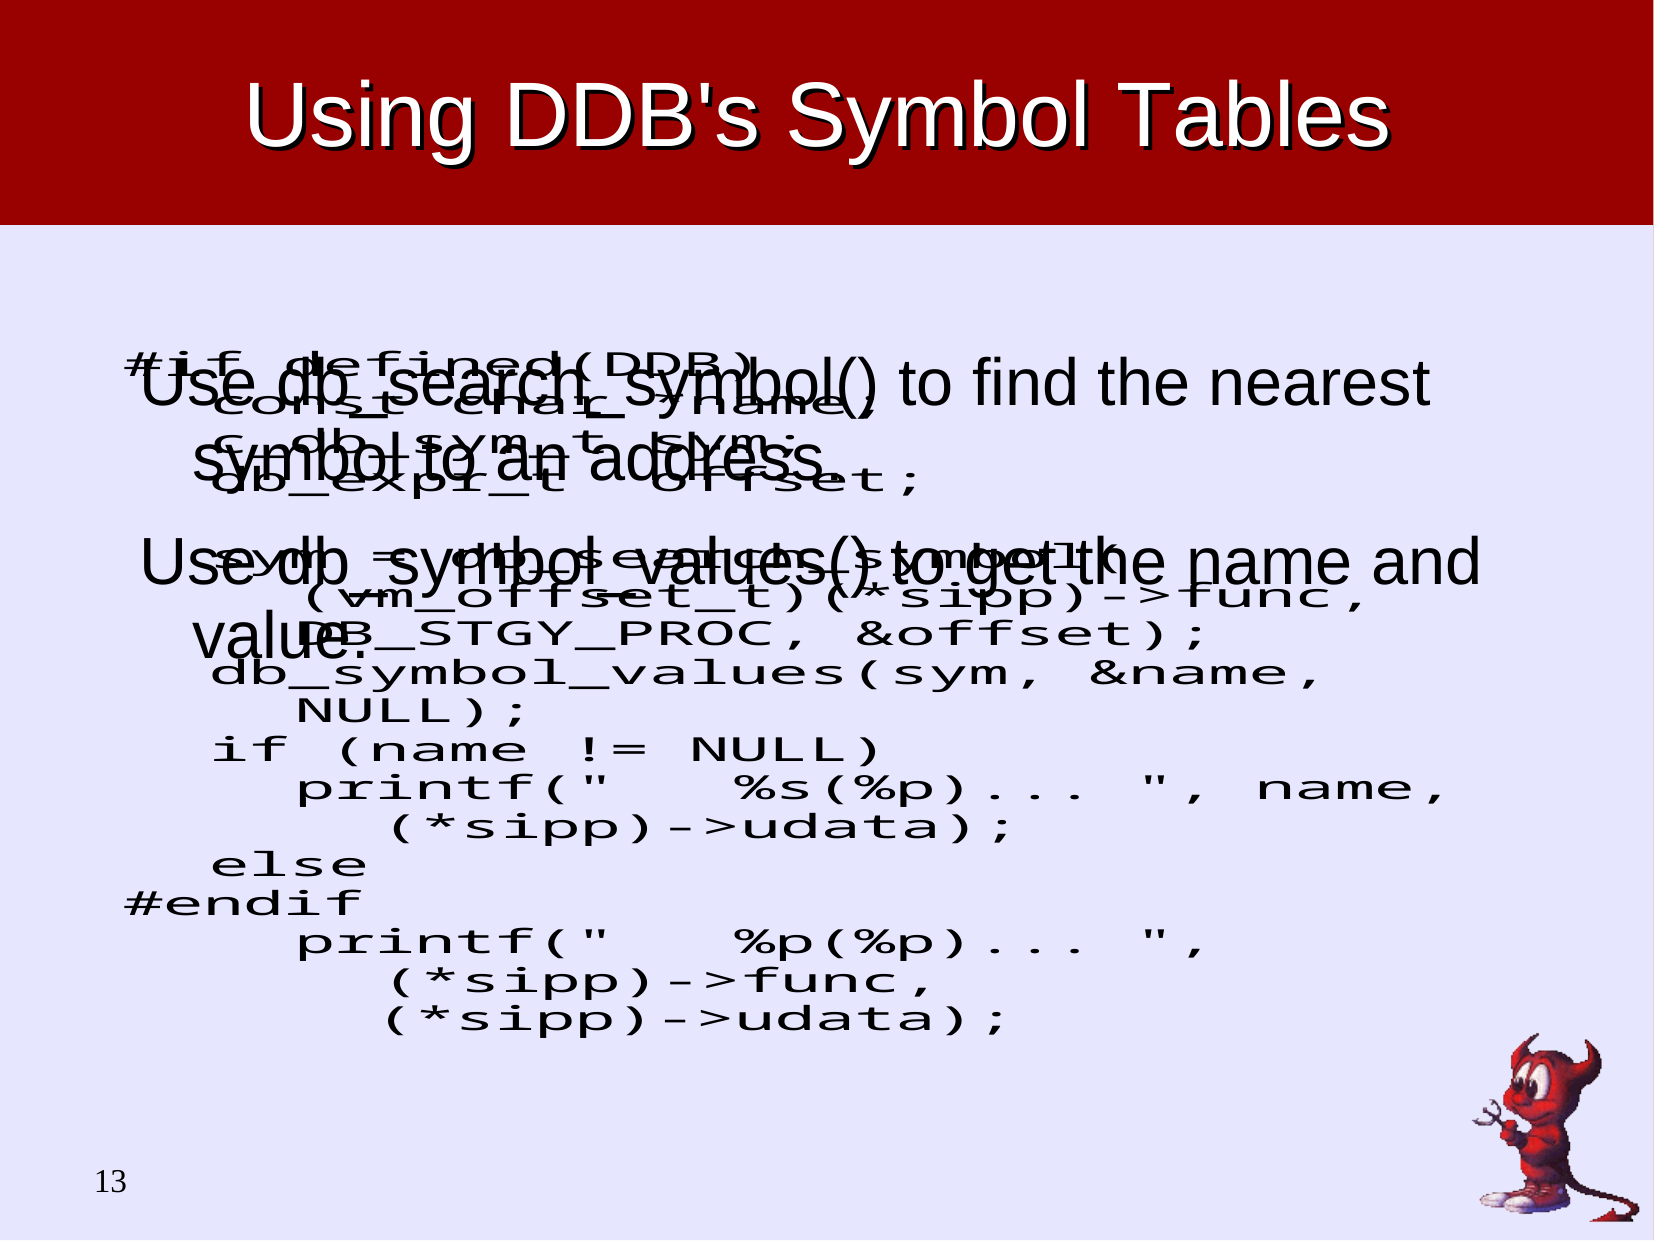

# Using DDB's Symbol Tables
Use db_search_symbol() to find the nearest symbol to an address.
Use db_symbol_values() to get the name and value.